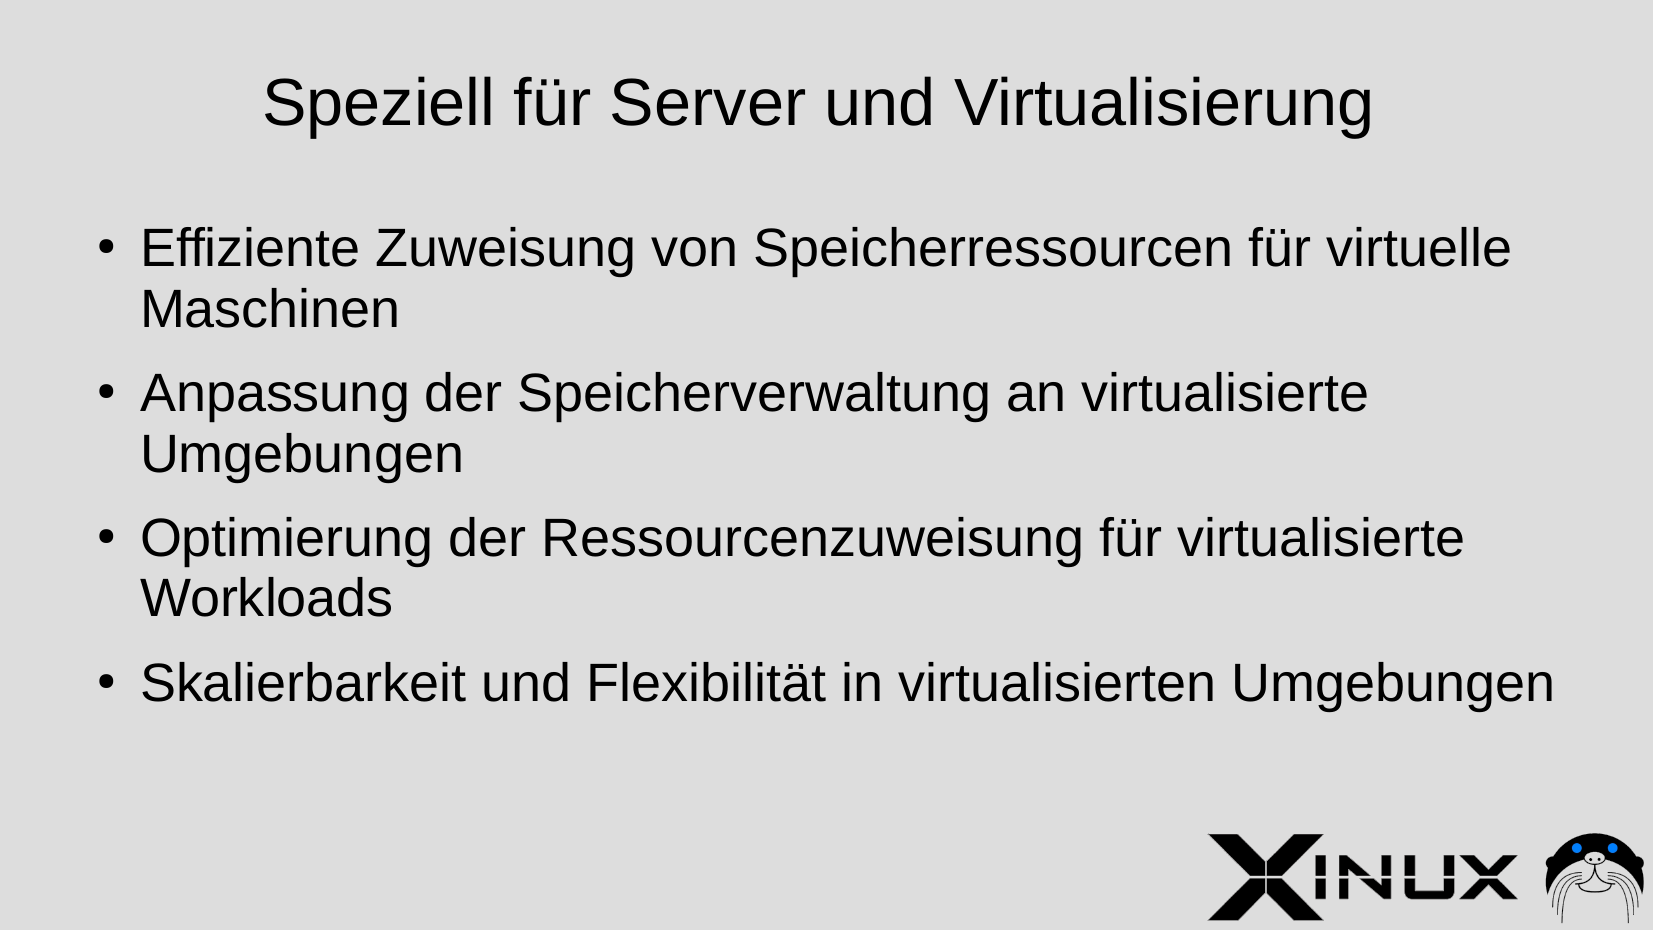

# Speziell für Server und Virtualisierung
Effiziente Zuweisung von Speicherressourcen für virtuelle Maschinen
Anpassung der Speicherverwaltung an virtualisierte Umgebungen
Optimierung der Ressourcenzuweisung für virtualisierte Workloads
Skalierbarkeit und Flexibilität in virtualisierten Umgebungen